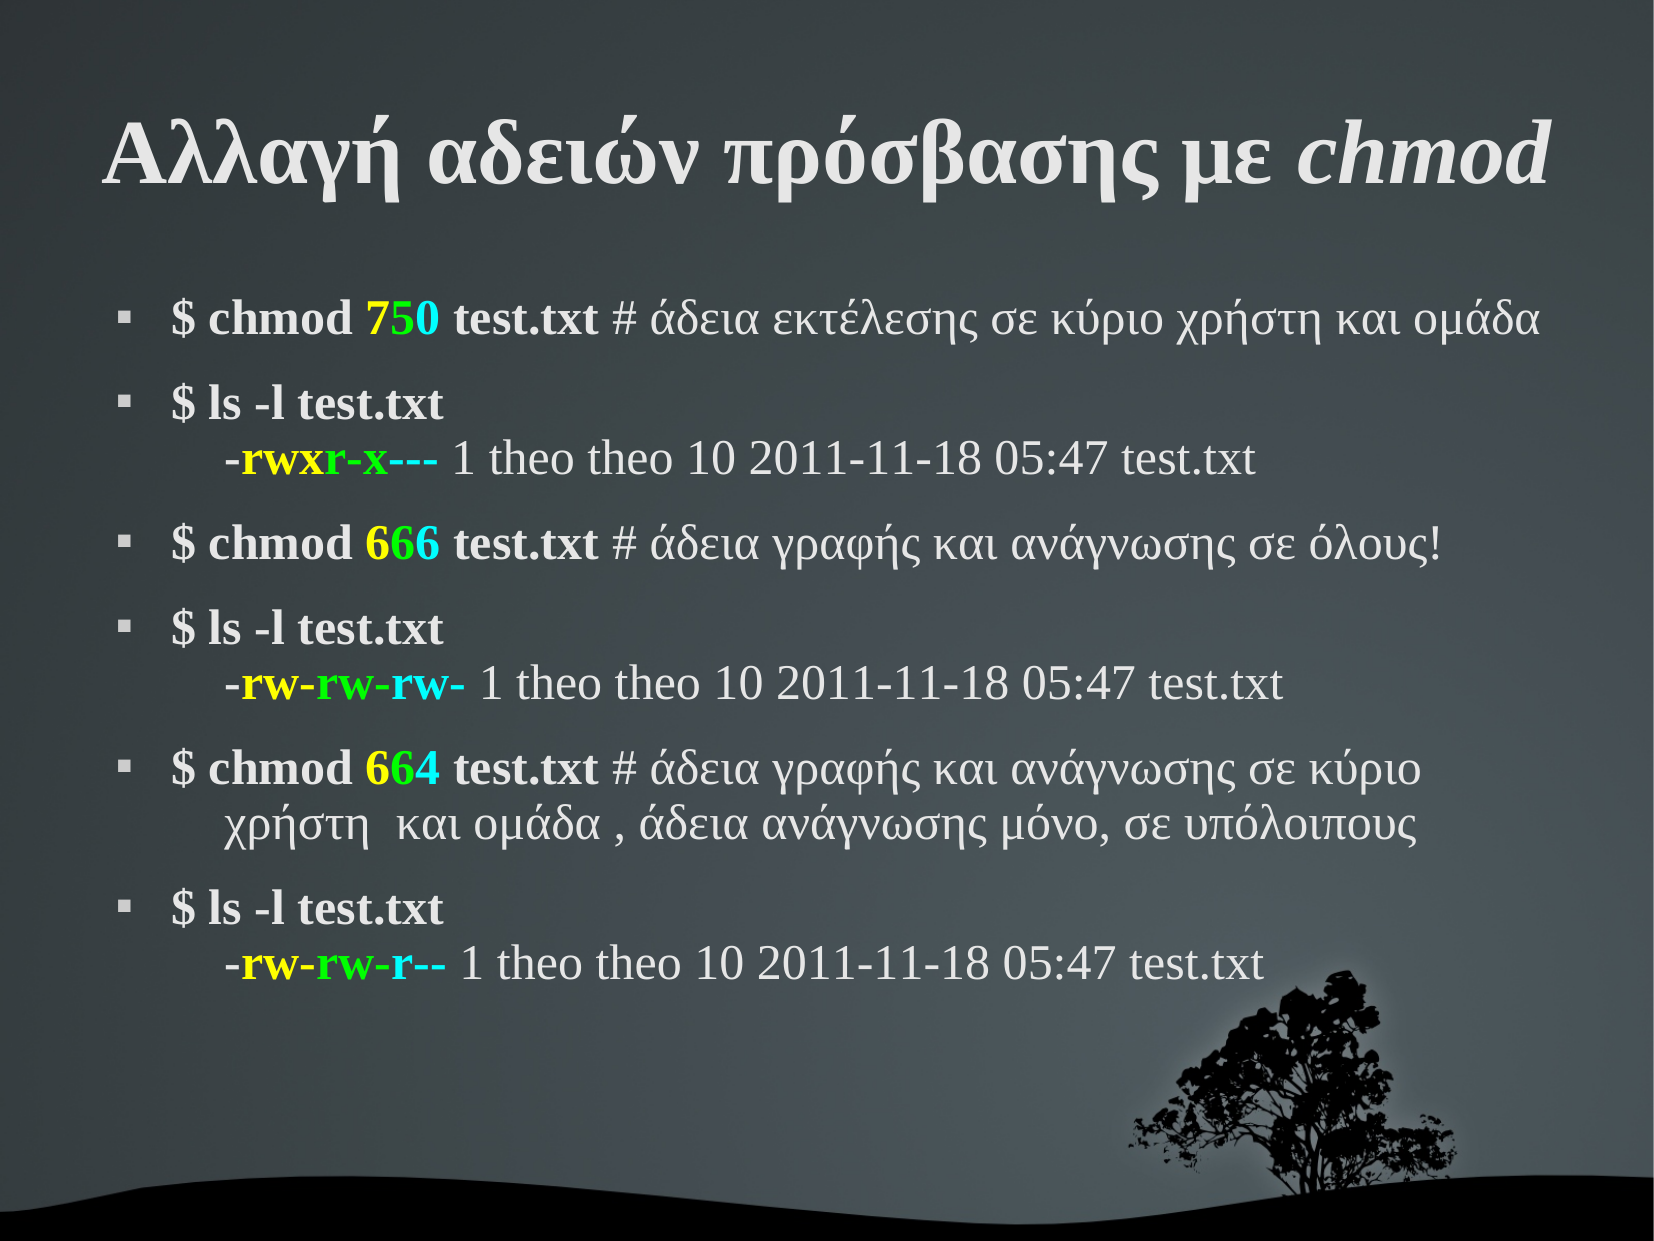

# Αλλαγή αδειών πρόσβασης με chmod
$ chmod 750 test.txt # άδεια εκτέλεσης σε κύριο χρήστη και ομάδα
$ ls -l test.txt
-rwxr-x--- 1 theo theo 10 2011-11-18 05:47 test.txt
$ chmod 666 test.txt # άδεια γραφής και ανάγνωσης σε όλους!
$ ls -l test.txt
-rw-rw-rw- 1 theo theο 10 2011-11-18 05:47 test.txt
$ chmod 664 test.txt # άδεια γραφής και ανάγνωσης σε κύριο χρήστη και ομάδα , άδεια ανάγνωσης μόνο, σε υπόλοιπους
$ ls -l test.txt
-rw-rw-r-- 1 theo theο 10 2011-11-18 05:47 test.txt